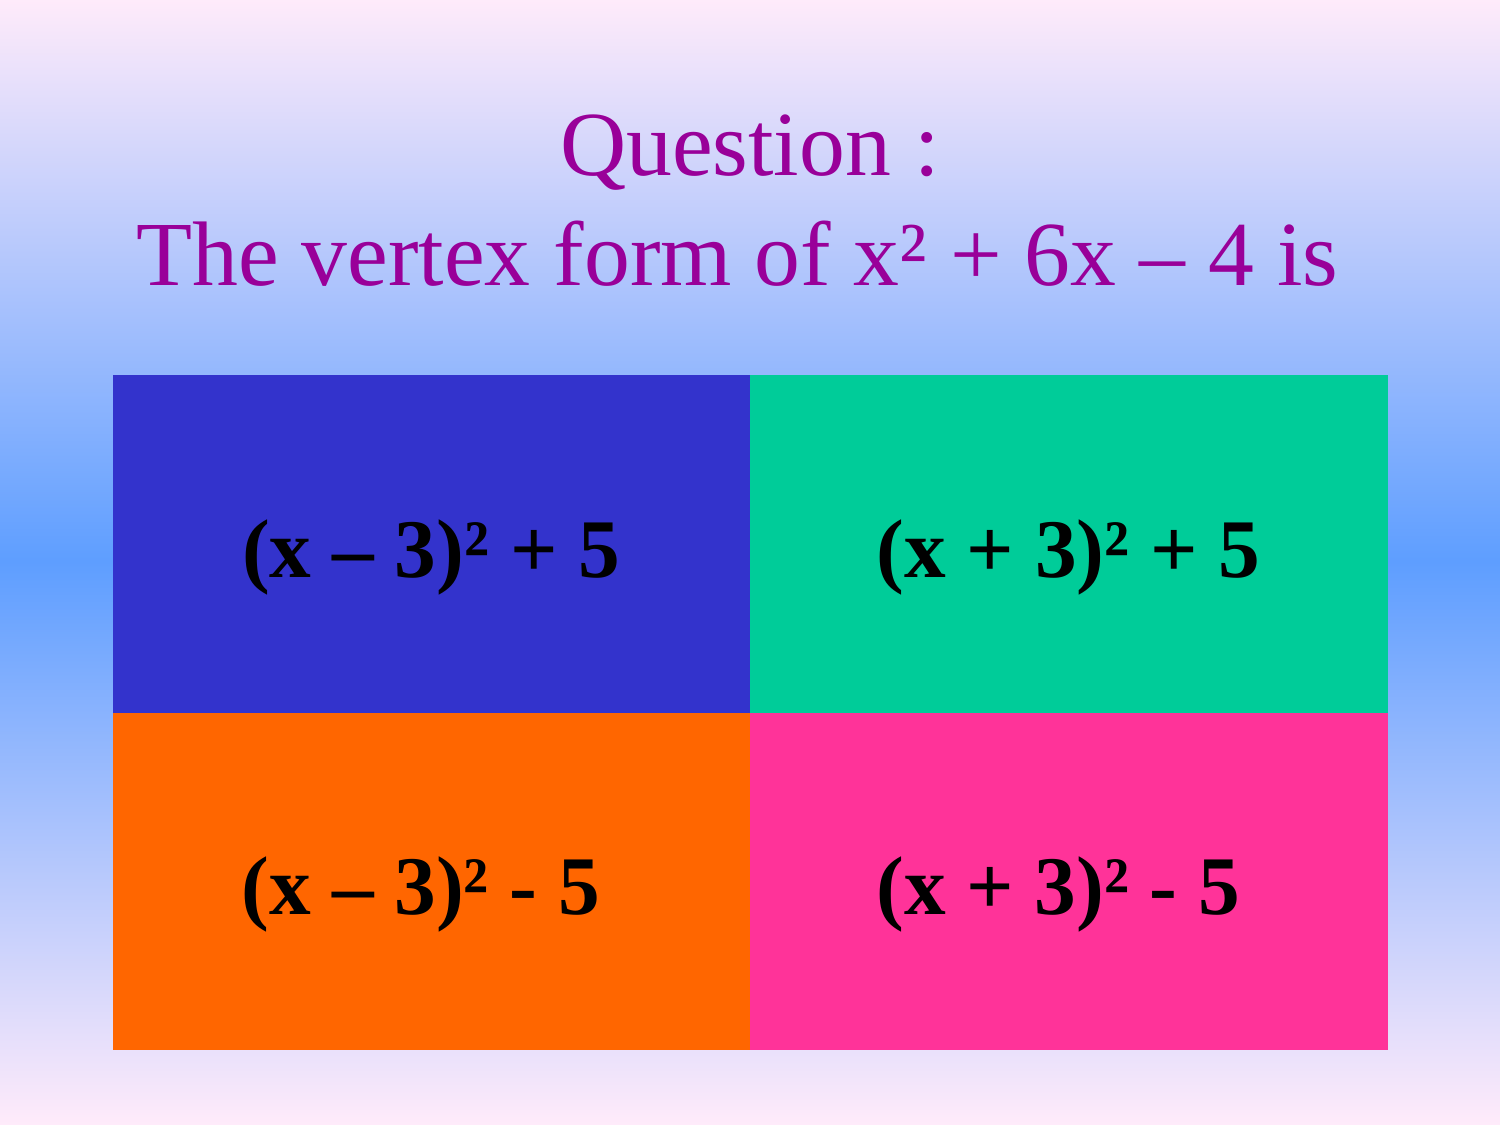

# Question : The vertex form of x² + 6x – 4 is
| (x – 3)² + 5 | (x + 3)² + 5 |
| --- | --- |
| (x – 3)² - 5 | (x + 3)² - 5 |